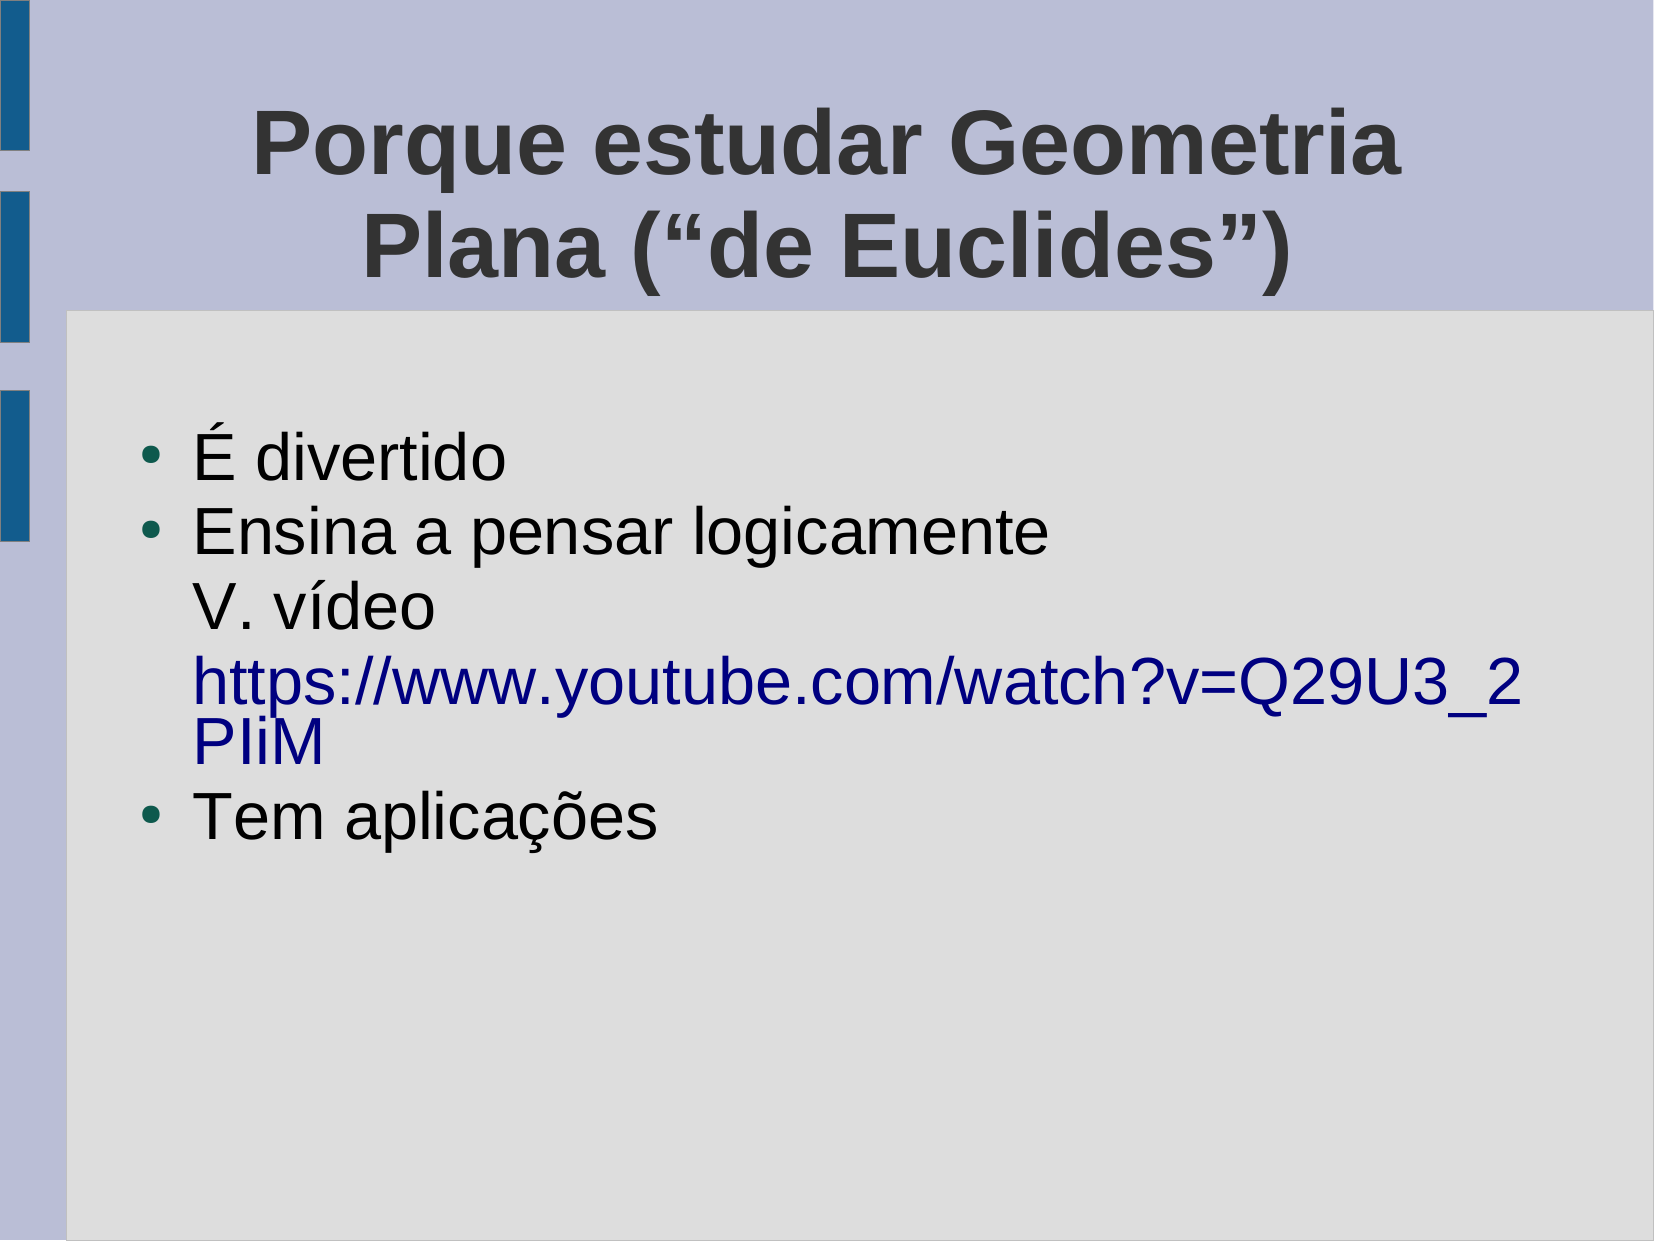

# Porque estudar Geometria Plana (“de Euclides”)
É divertido
Ensina a pensar logicamente
V. vídeo
https://www.youtube.com/watch?v=Q29U3_2PIiM
Tem aplicações